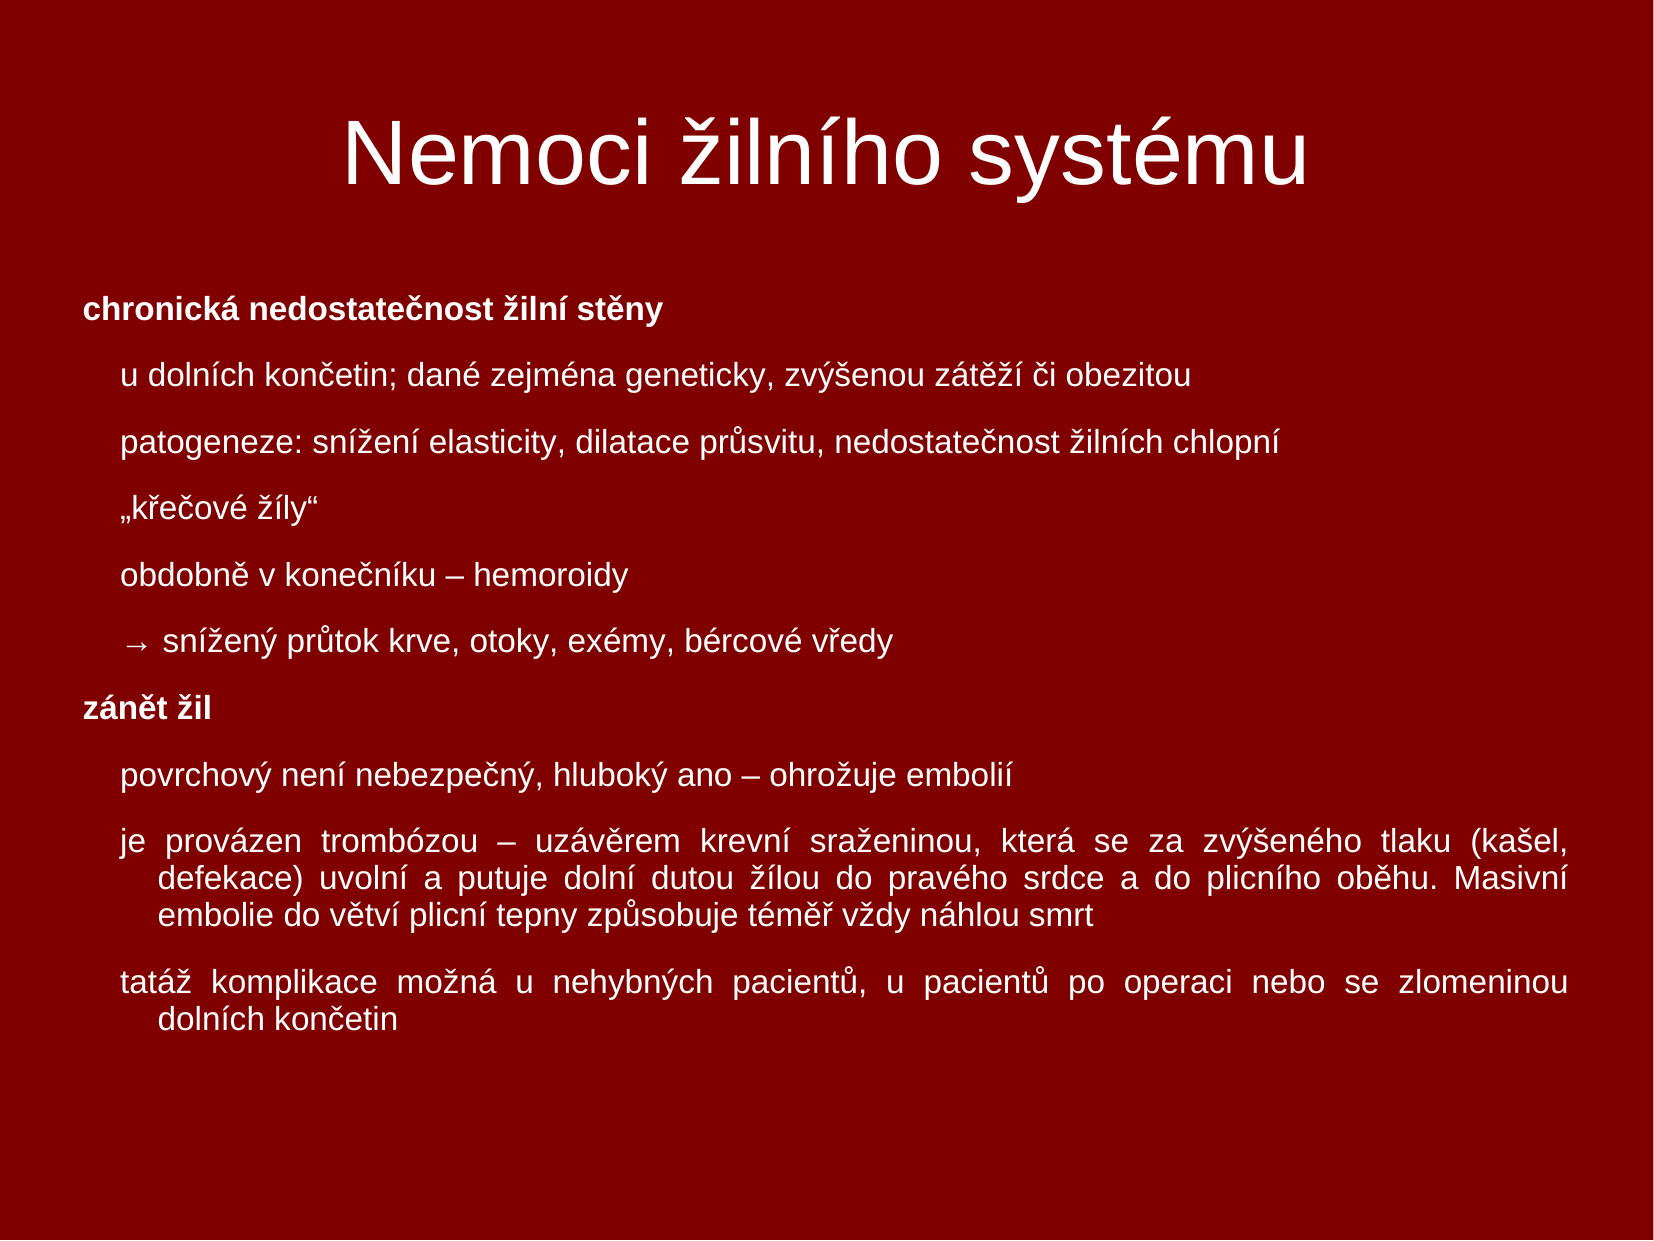

# Nemoci žilního systému
chronická nedostatečnost žilní stěny
u dolních končetin; dané zejména geneticky, zvýšenou zátěží či obezitou
patogeneze: snížení elasticity, dilatace průsvitu, nedostatečnost žilních chlopní
„křečové žíly“
obdobně v konečníku – hemoroidy
→ snížený průtok krve, otoky, exémy, bércové vředy
zánět žil
povrchový není nebezpečný, hluboký ano – ohrožuje embolií
je provázen trombózou – uzávěrem krevní sraženinou, která se za zvýšeného tlaku (kašel, defekace) uvolní a putuje dolní dutou žílou do pravého srdce a do plicního oběhu. Masivní embolie do větví plicní tepny způsobuje téměř vždy náhlou smrt
tatáž komplikace možná u nehybných pacientů, u pacientů po operaci nebo se zlomeninou dolních končetin